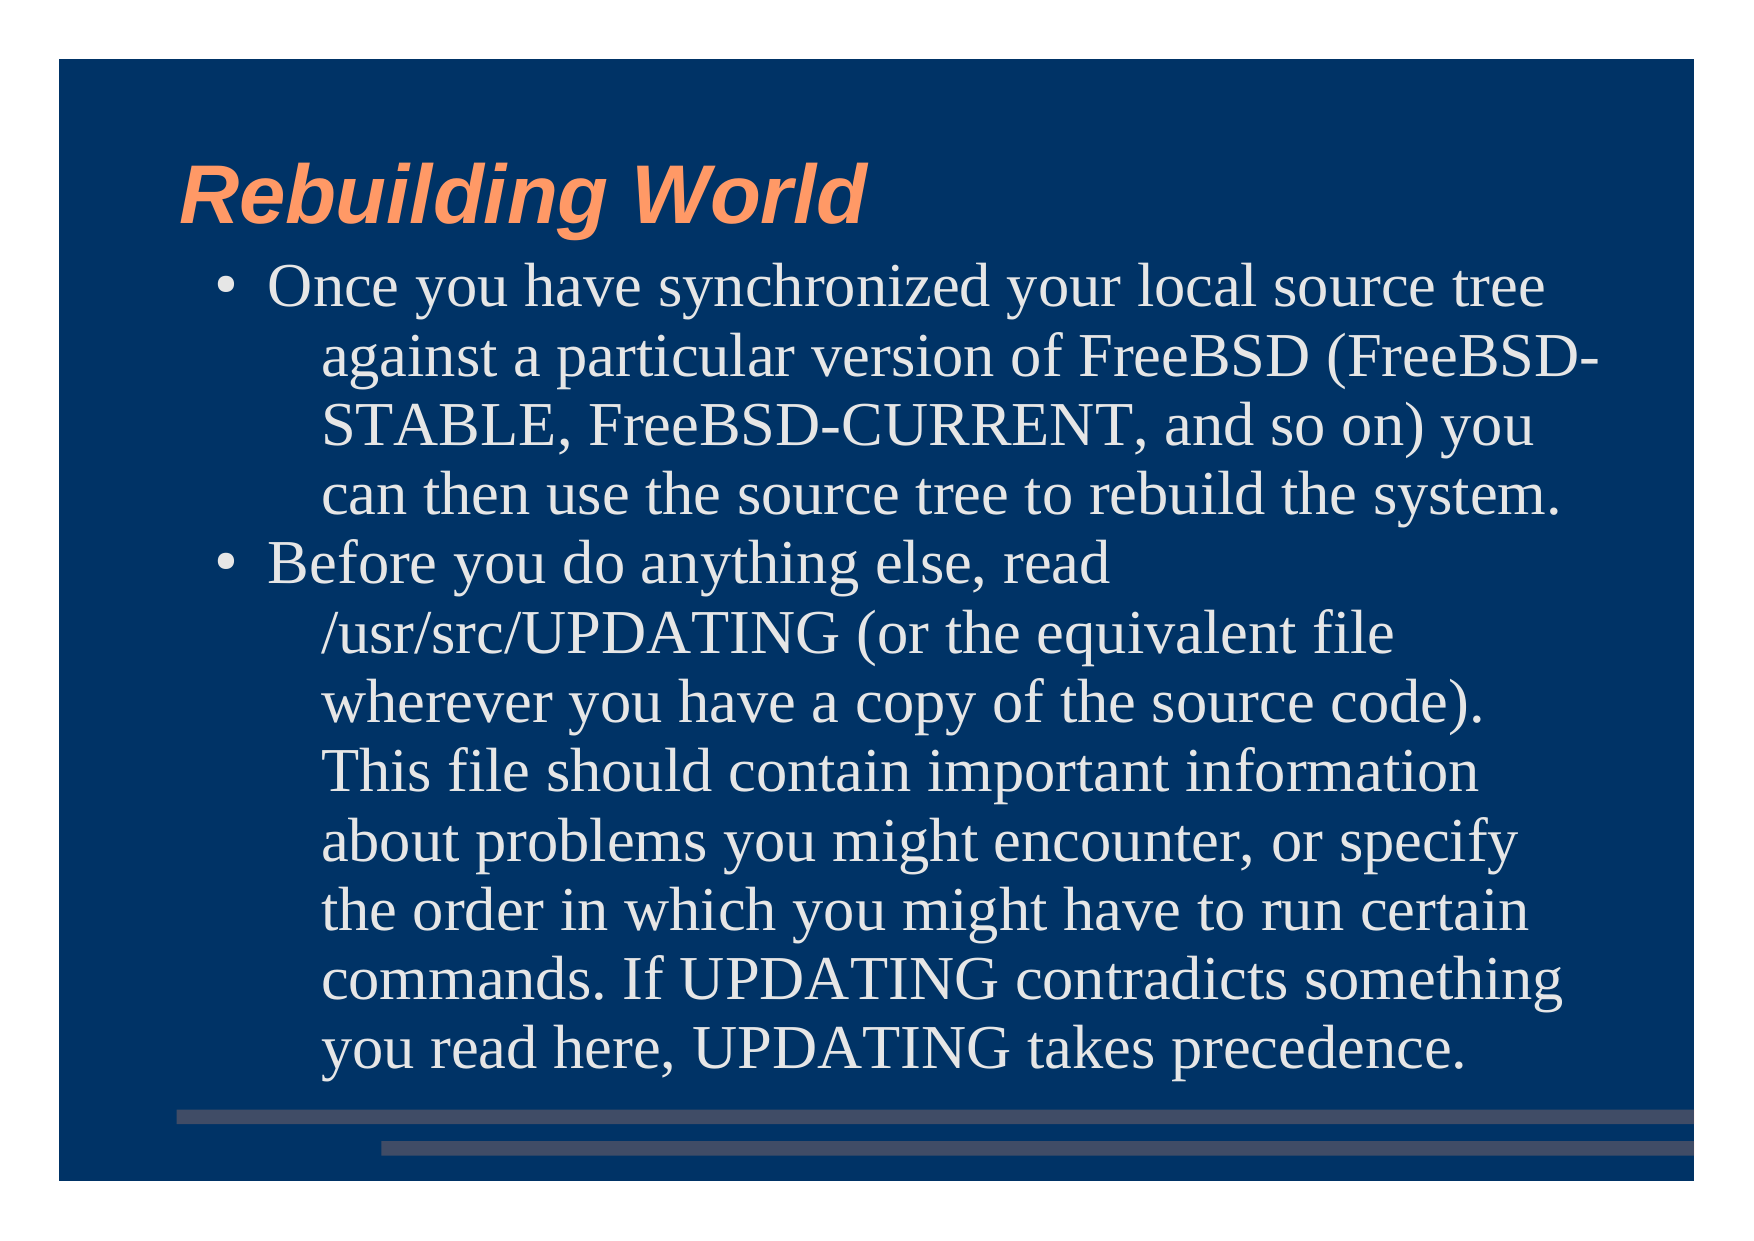

# Rebuilding World
Once you have synchronized your local source tree against a particular version of FreeBSD (FreeBSD-STABLE, FreeBSD-CURRENT, and so on) you can then use the source tree to rebuild the system.
Before you do anything else, read /usr/src/UPDATING (or the equivalent file wherever you have a copy of the source code). This file should contain important information about problems you might encounter, or specify the order in which you might have to run certain commands. If UPDATING contradicts something you read here, UPDATING takes precedence.